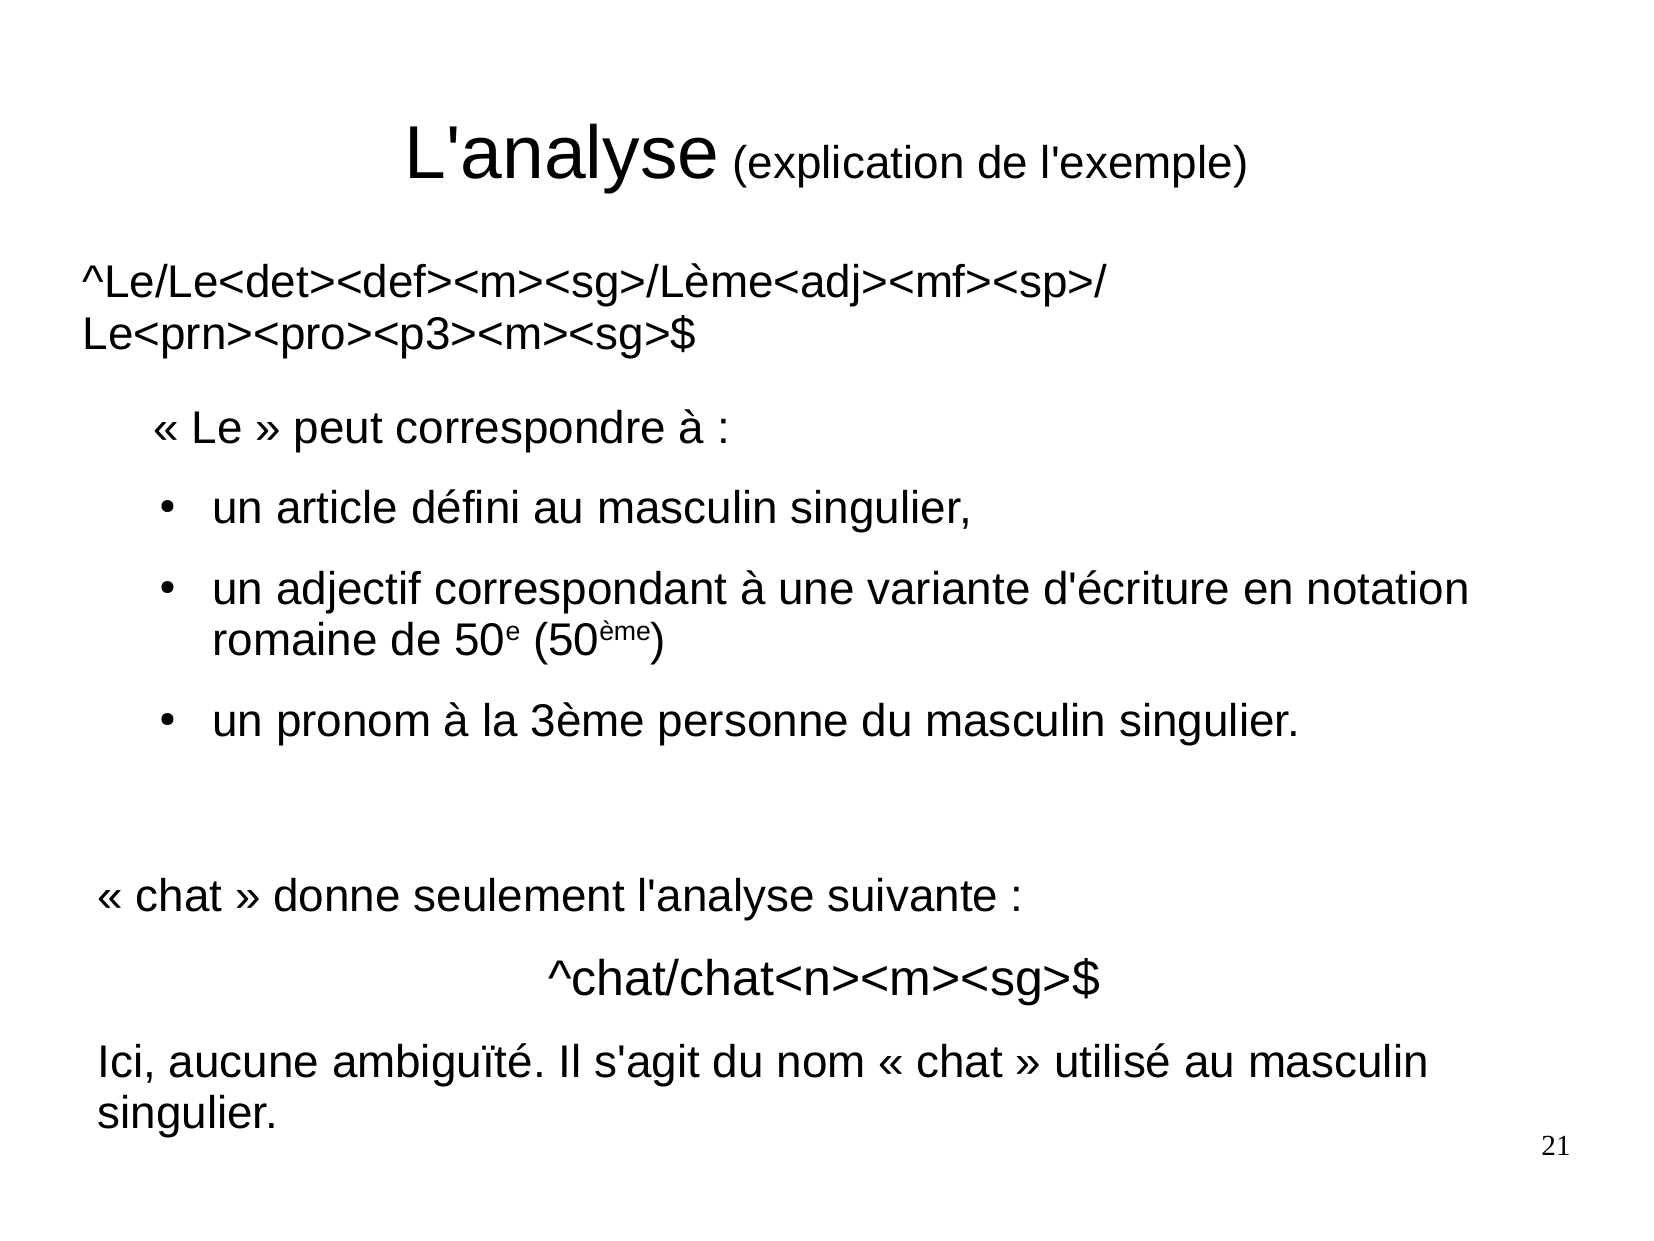

# L'analyse (explication de l'exemple)
^Le/Le<det><def><m><sg>/Lème<adj><mf><sp>/Le<prn><pro><p3><m><sg>$
« Le » peut correspondre à :
un article défini au masculin singulier,
un adjectif correspondant à une variante d'écriture en notation romaine de 50e (50ème)
un pronom à la 3ème personne du masculin singulier.
« chat » donne seulement l'analyse suivante :
^chat/chat<n><m><sg>$
Ici, aucune ambiguïté. Il s'agit du nom « chat » utilisé au masculin singulier.
21